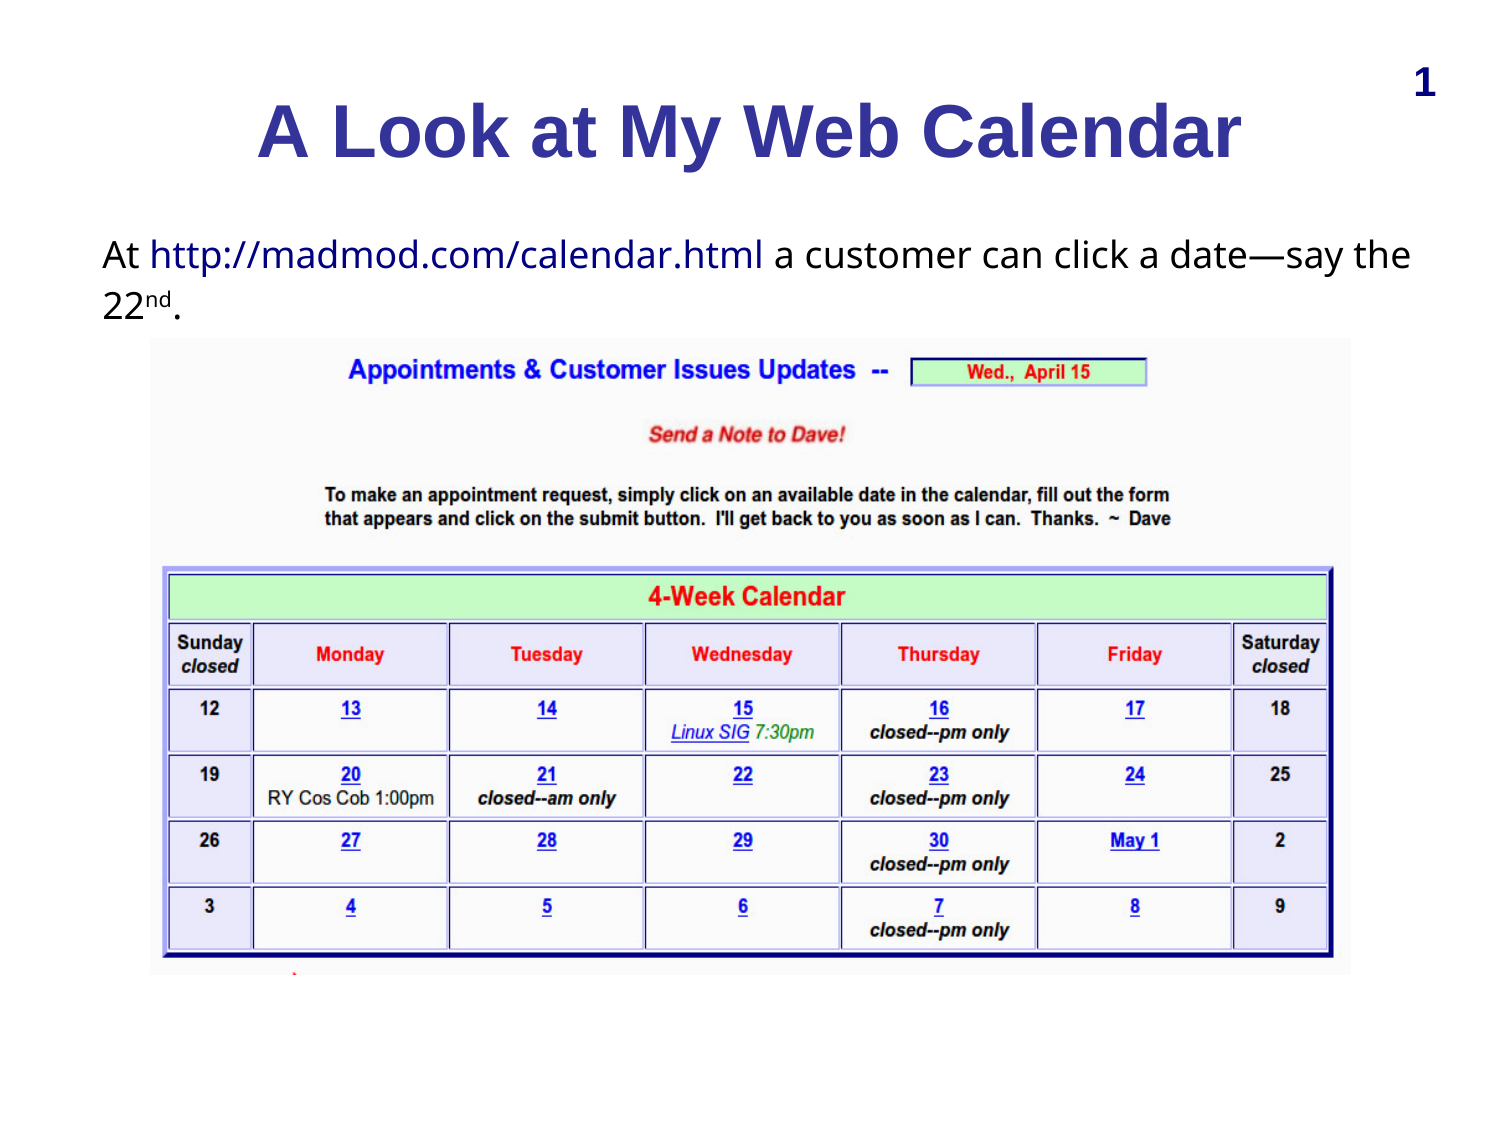

1
# A Look at My Web Calendar
At http://madmod.com/calendar.html a customer can click a date—say the 22nd.